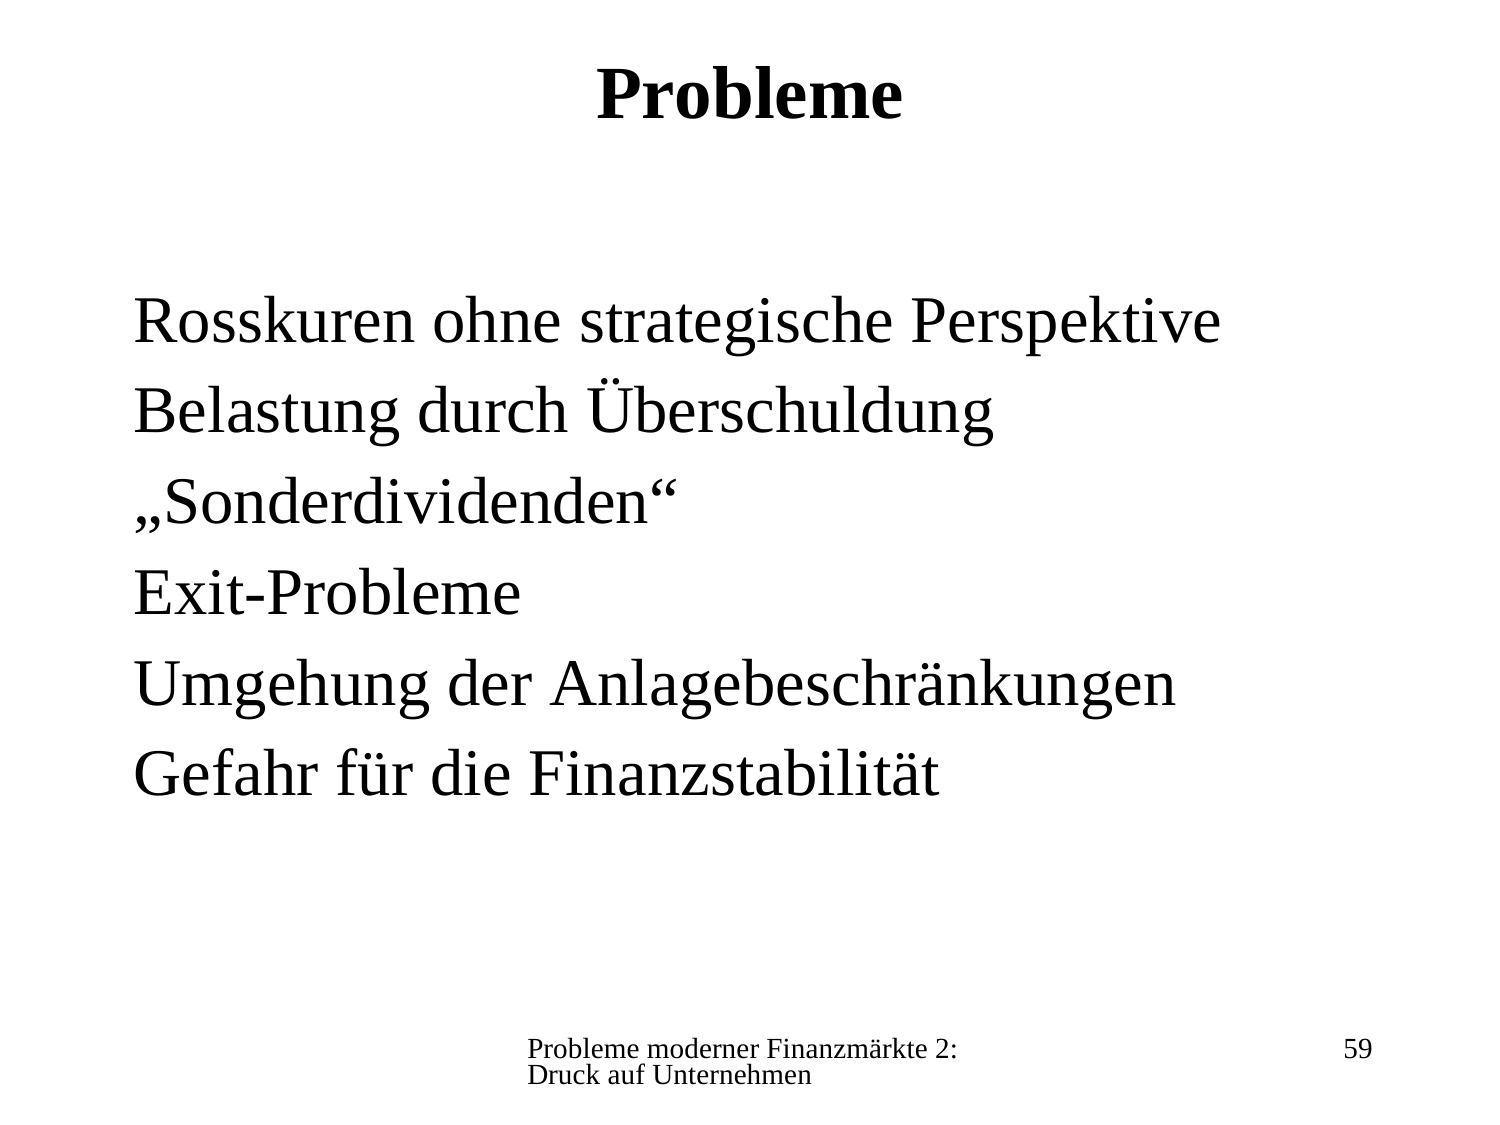

Probleme
Rosskuren ohne strategische Perspektive
Belastung durch Überschuldung
„Sonderdividenden“
Exit-Probleme
Umgehung der Anlagebeschränkungen
Gefahr für die Finanzstabilität
Probleme moderner Finanzmärkte 2: Druck auf Unternehmen
59